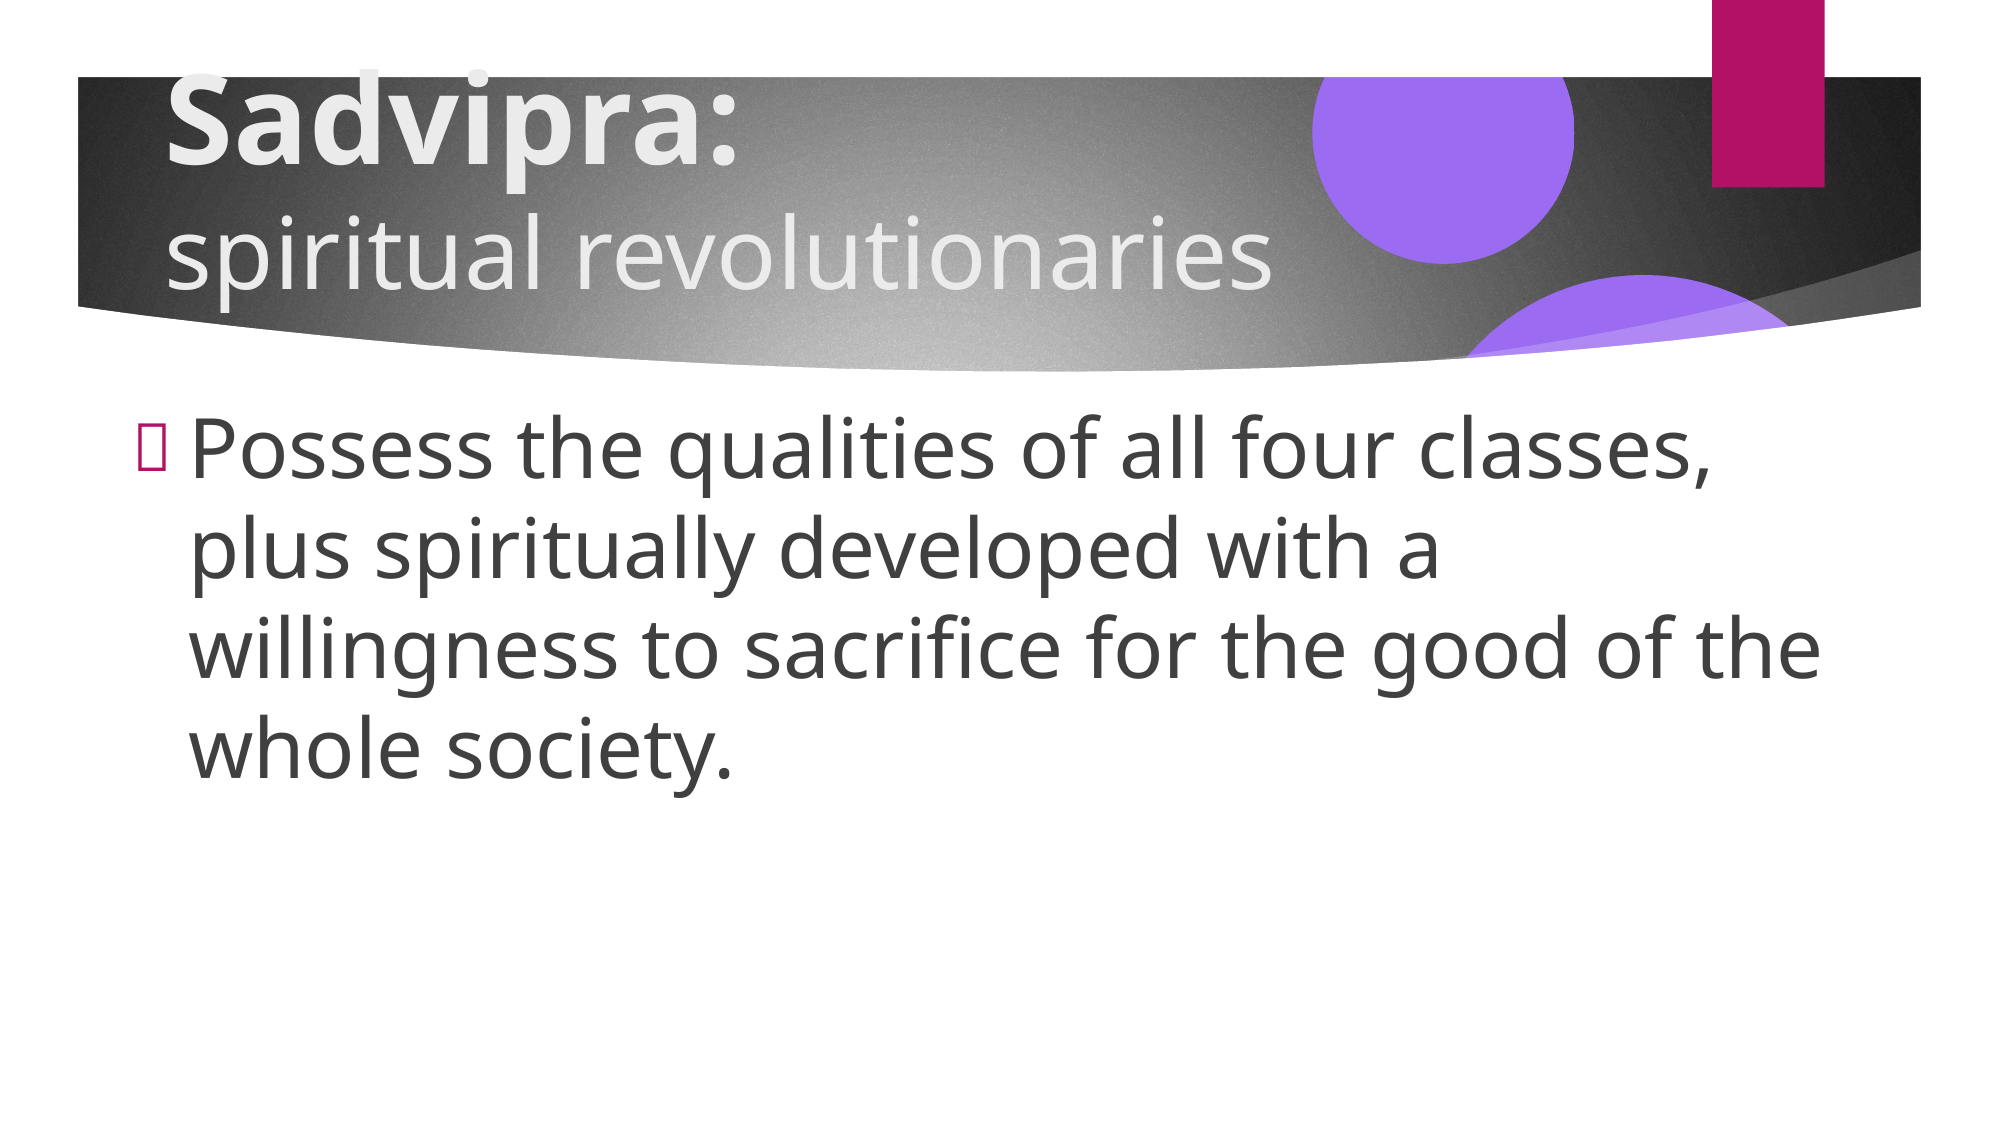

# Sadvipra: spiritual revolutionaries
Possess the qualities of all four classes, plus spiritually developed with a willingness to sacrifice for the good of the whole society.